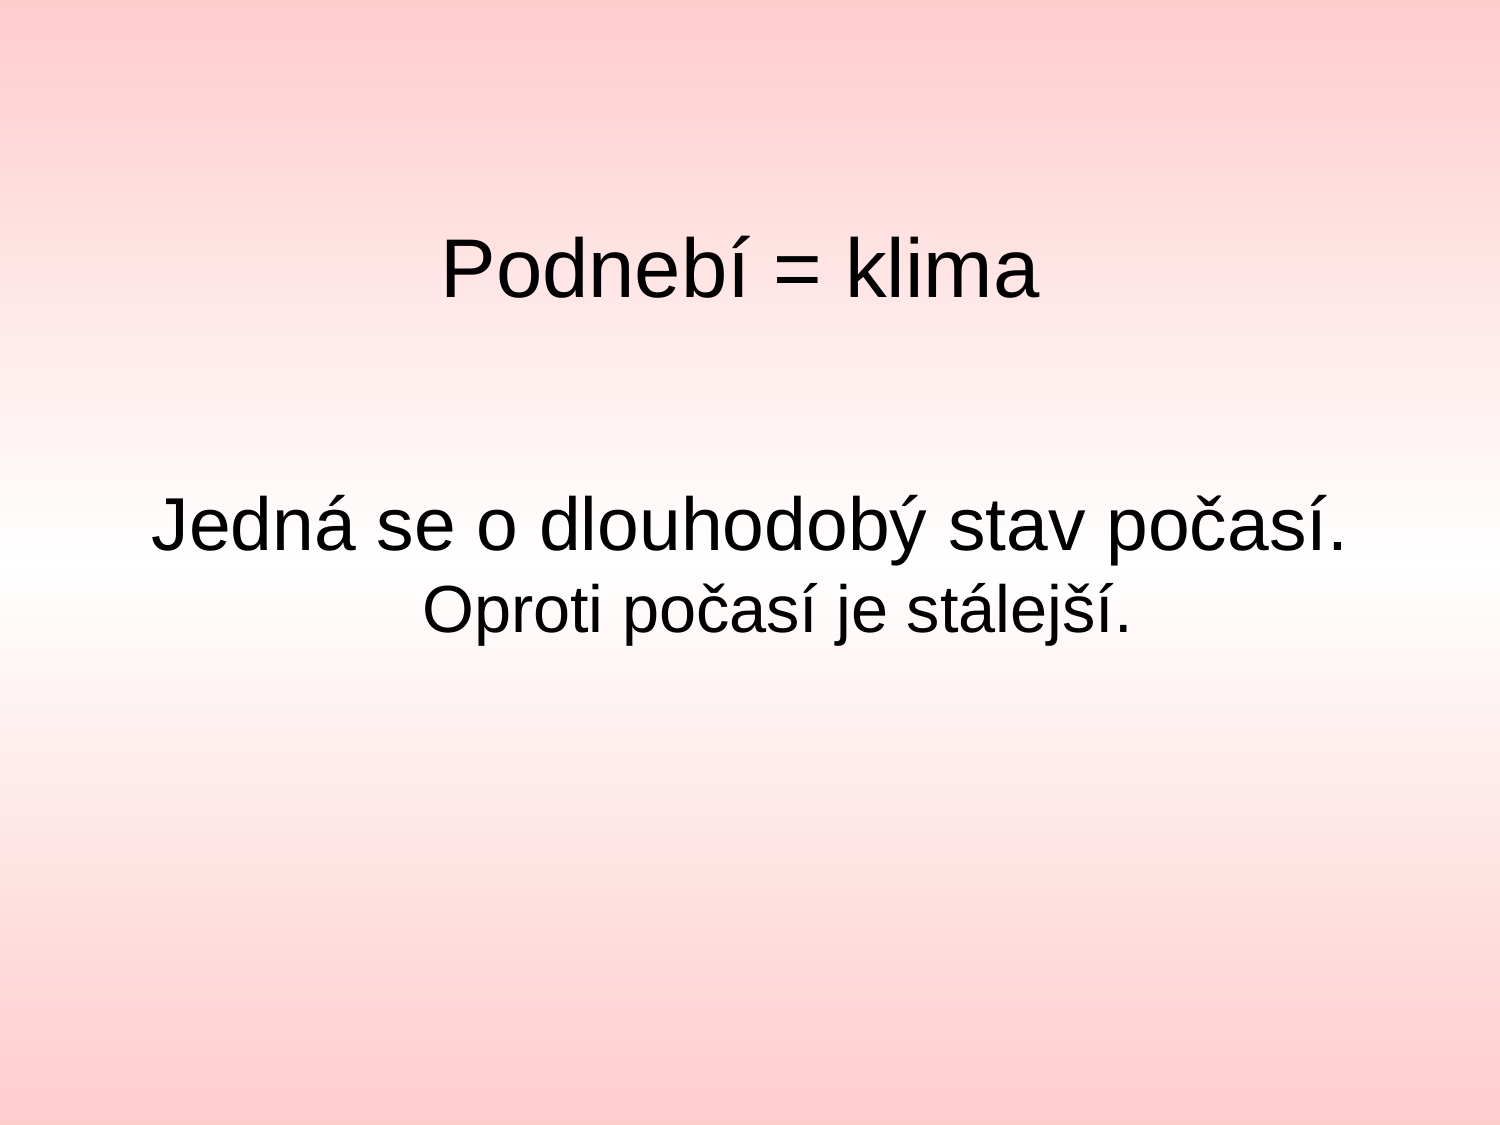

# Podnebí = klima
Jedná se o dlouhodobý stav počasí. Oproti počasí je stálejší.